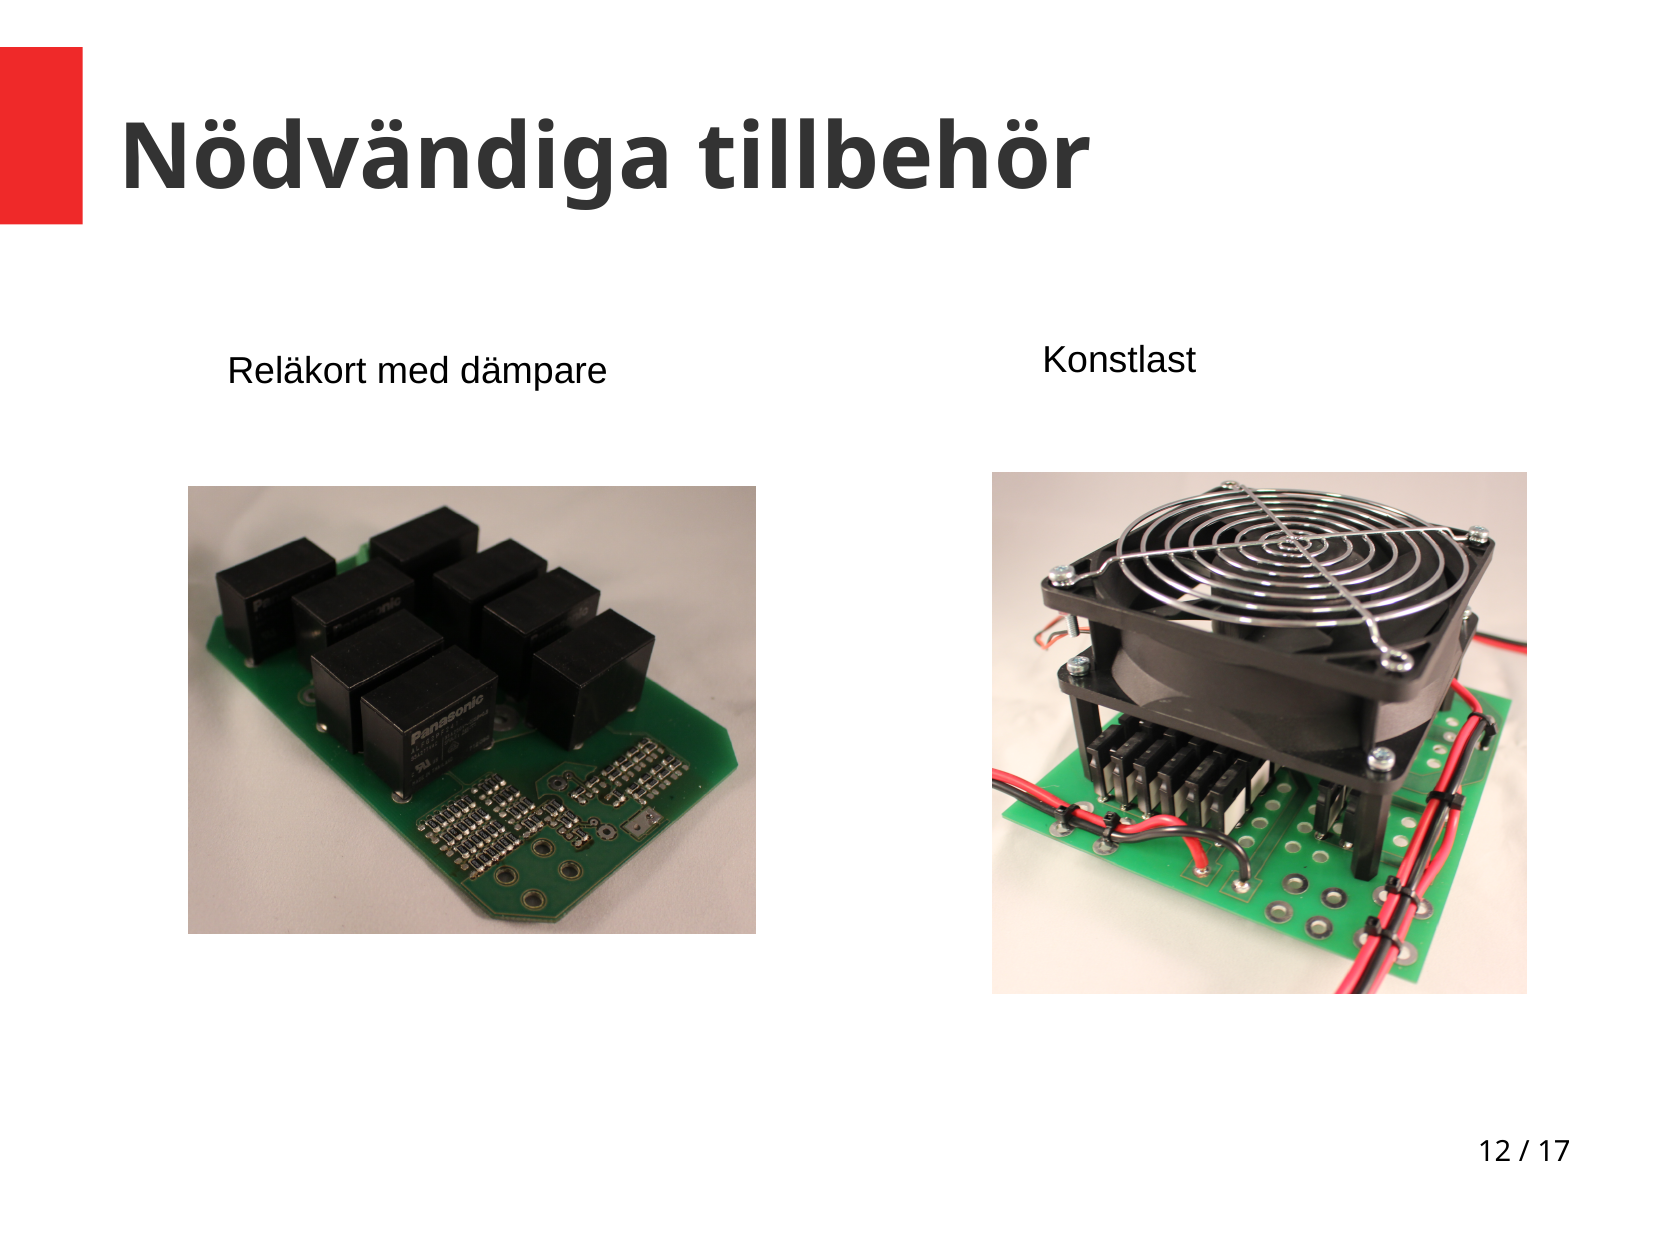

# Nödvändiga tillbehör
Konstlast
Reläkort med dämpare
12